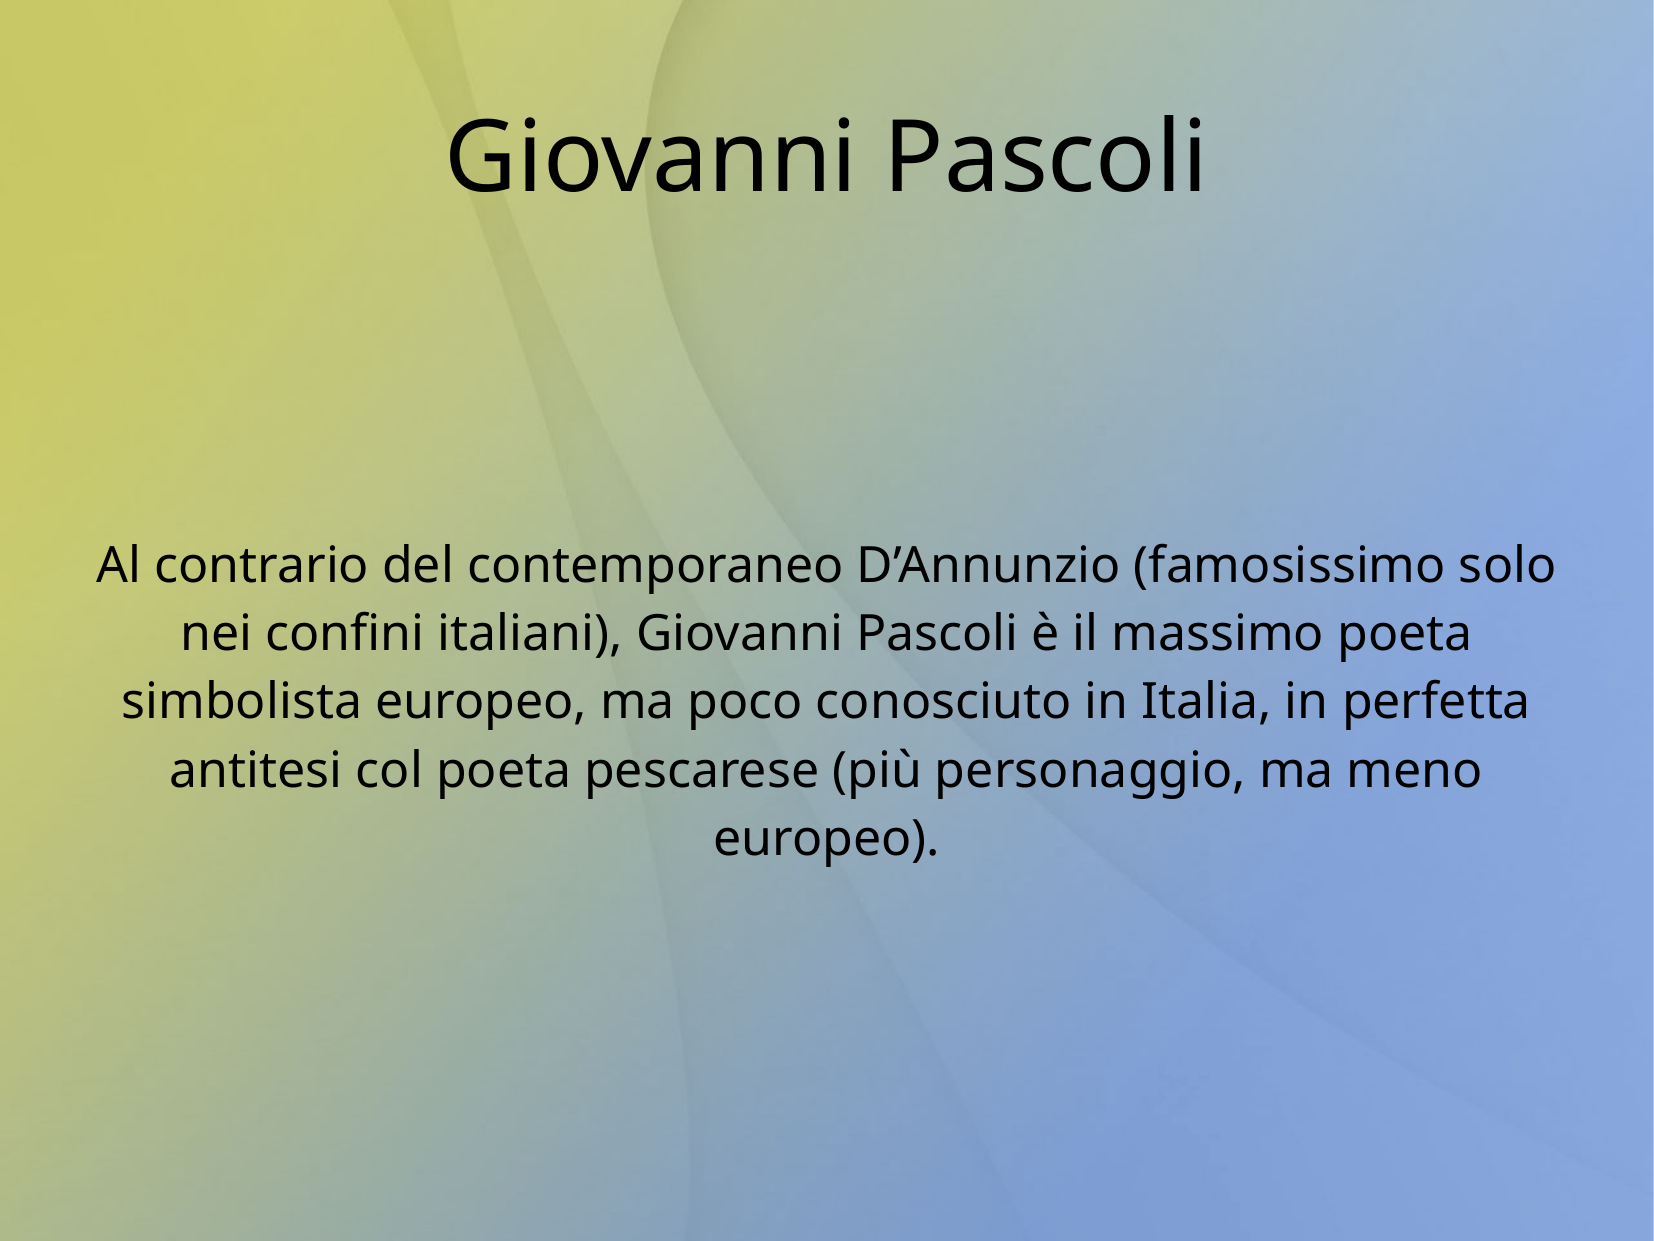

# Giovanni Pascoli
Al contrario del contemporaneo D’Annunzio (famosissimo solo nei confini italiani), Giovanni Pascoli è il massimo poeta simbolista europeo, ma poco conosciuto in Italia, in perfetta antitesi col poeta pescarese (più personaggio, ma meno europeo).